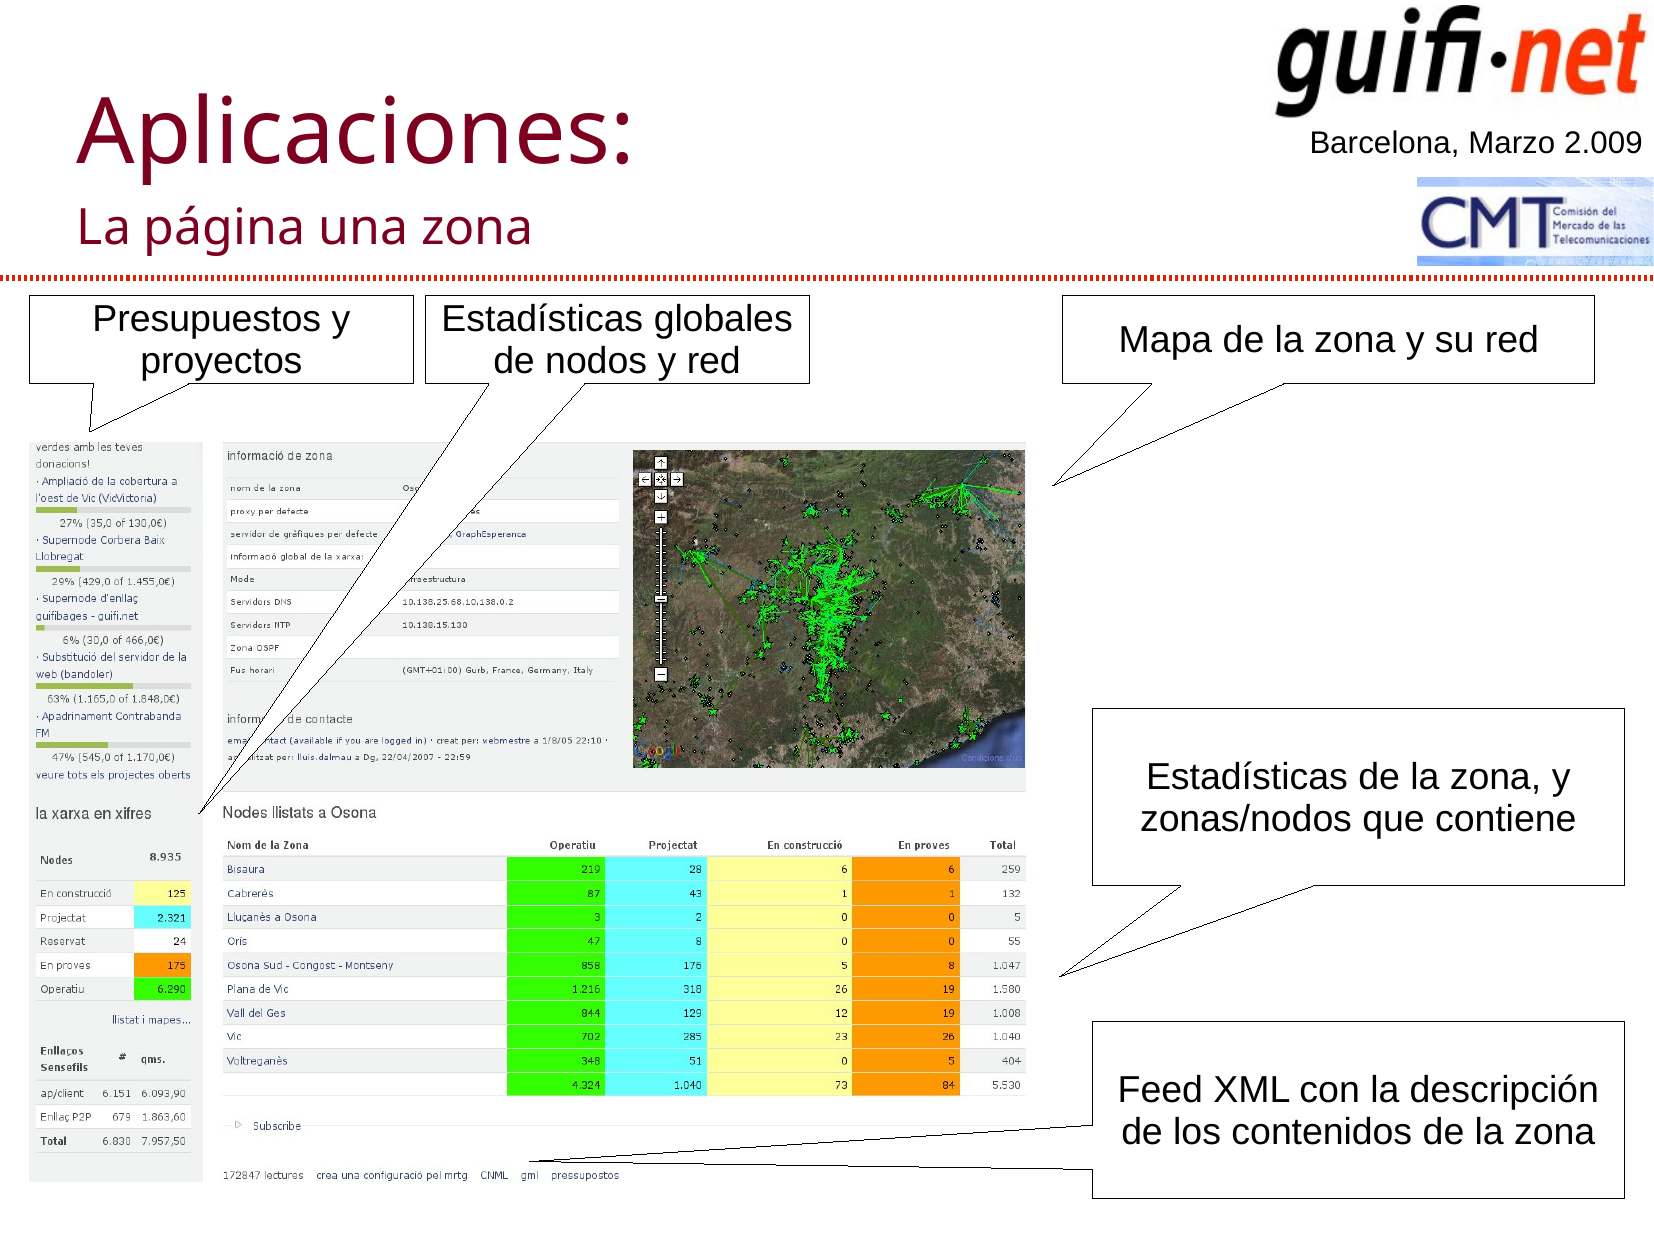

# Aplicaciones: La página una zona
Presupuestos y proyectos
Estadísticas globales de nodos y red
Mapa de la zona y su red
Estadísticas de la zona, y zonas/nodos que contiene
Feed XML con la descripción de los contenidos de la zona